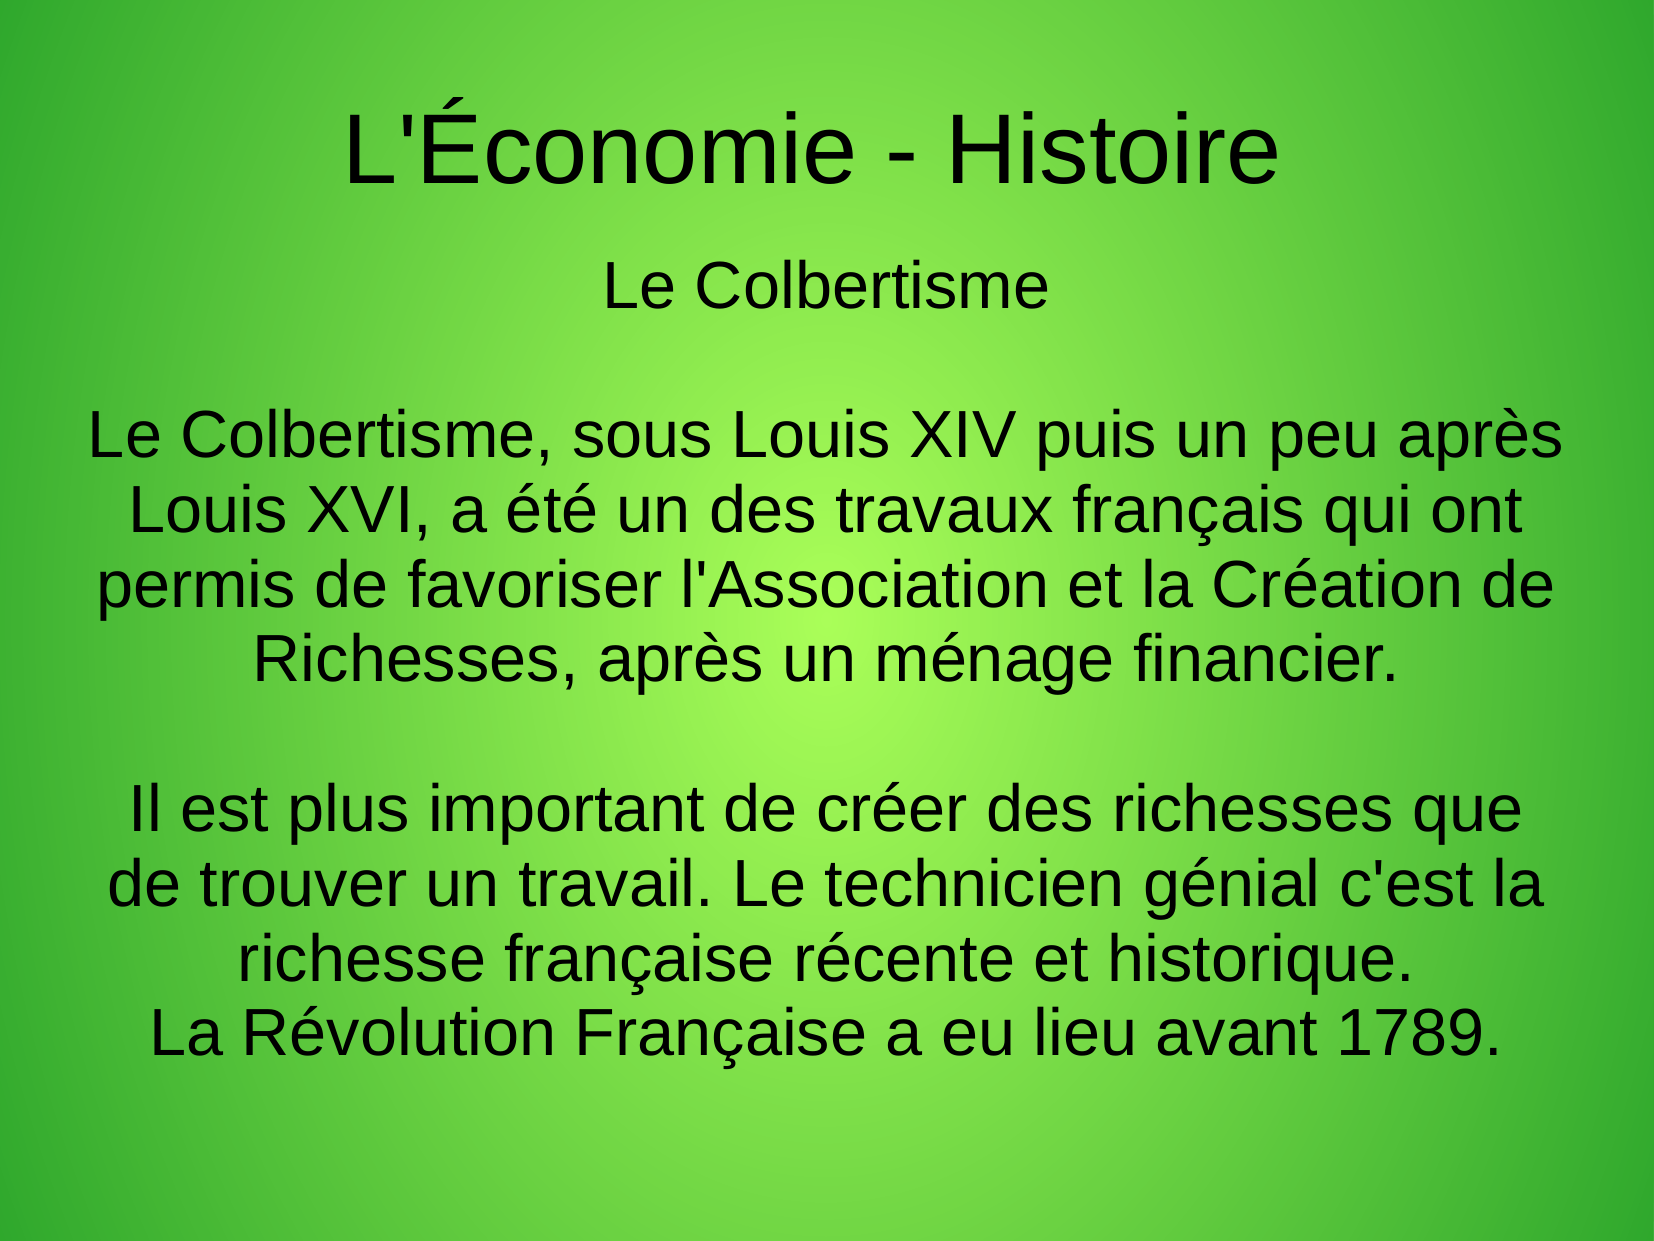

# L'Économie - Histoire
Le Colbertisme
Le Colbertisme, sous Louis XIV puis un peu après Louis XVI, a été un des travaux français qui ont permis de favoriser l'Association et la Création de Richesses, après un ménage financier.
Il est plus important de créer des richesses que de trouver un travail. Le technicien génial c'est la richesse française récente et historique.
La Révolution Française a eu lieu avant 1789.